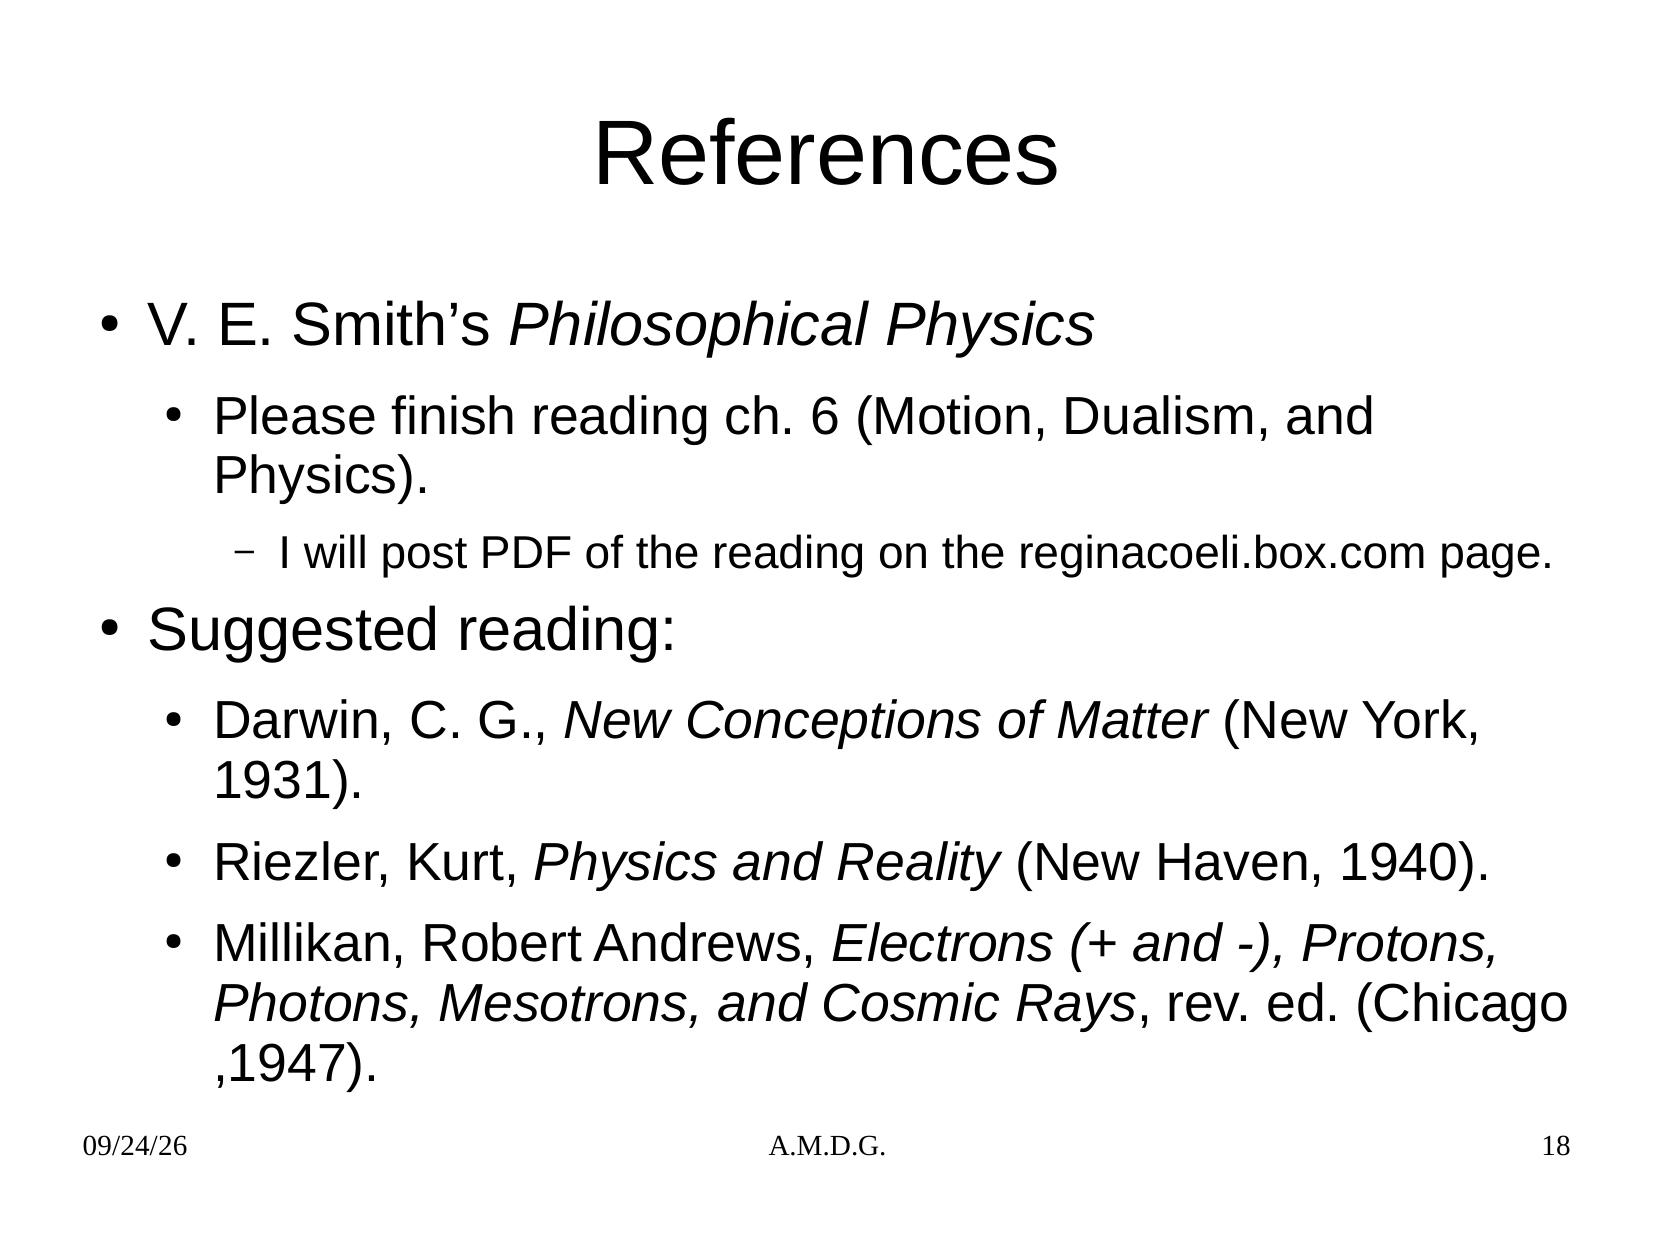

# References
V. E. Smith’s Philosophical Physics
Please finish reading ch. 6 (Motion, Dualism, and Physics).
I will post PDF of the reading on the reginacoeli.box.com page.
Suggested reading:
Darwin, C. G., New Conceptions of Matter (New York, 1931).
Riezler, Kurt, Physics and Reality (New Haven, 1940).
Millikan, Robert Andrews, Electrons (+ and -), Protons, Photons, Mesotrons, and Cosmic Rays, rev. ed. (Chicago ,1947).
`
A.M.D.G.
18